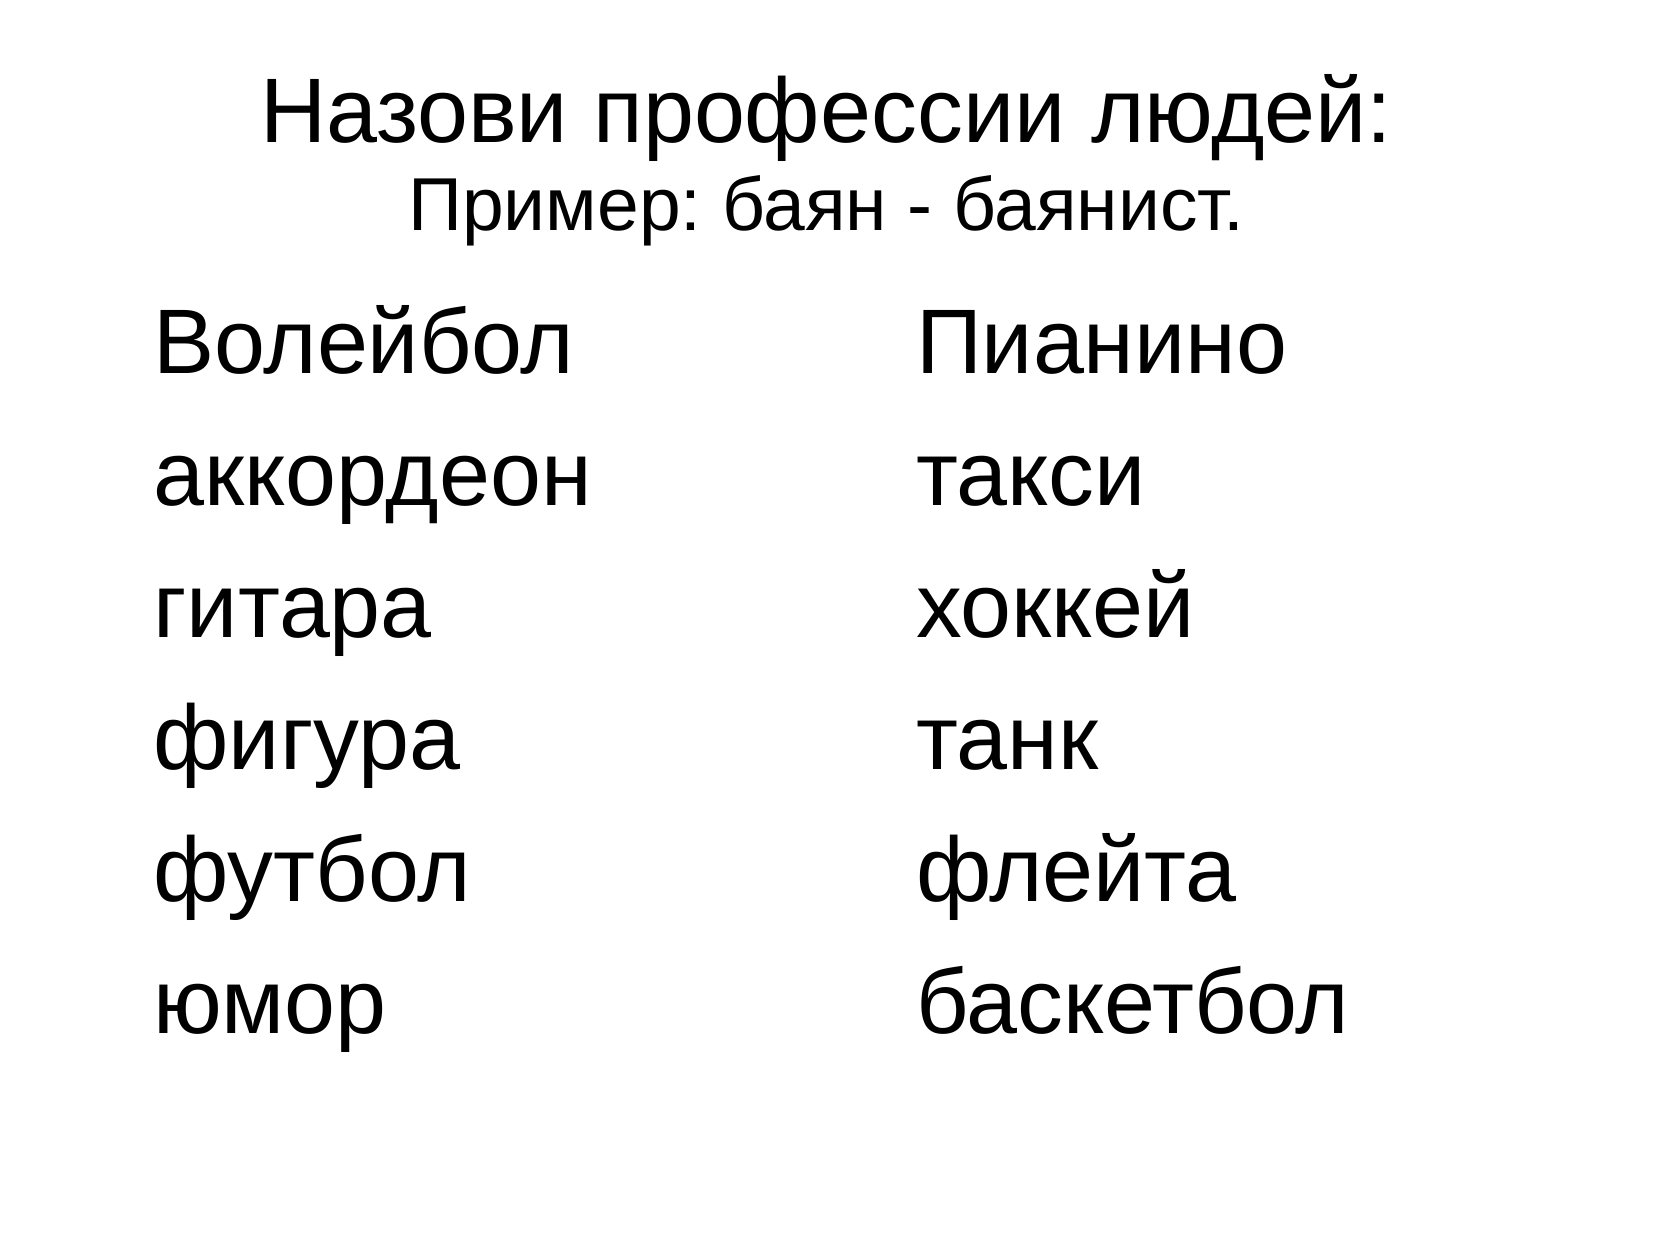

# Назови профессии людей: Пример: баян - баянист.
Волейбол
аккордеон
гитара
фигура
футбол
юмор
Пианино
такси
хоккей
танк
флейта
баскетбол